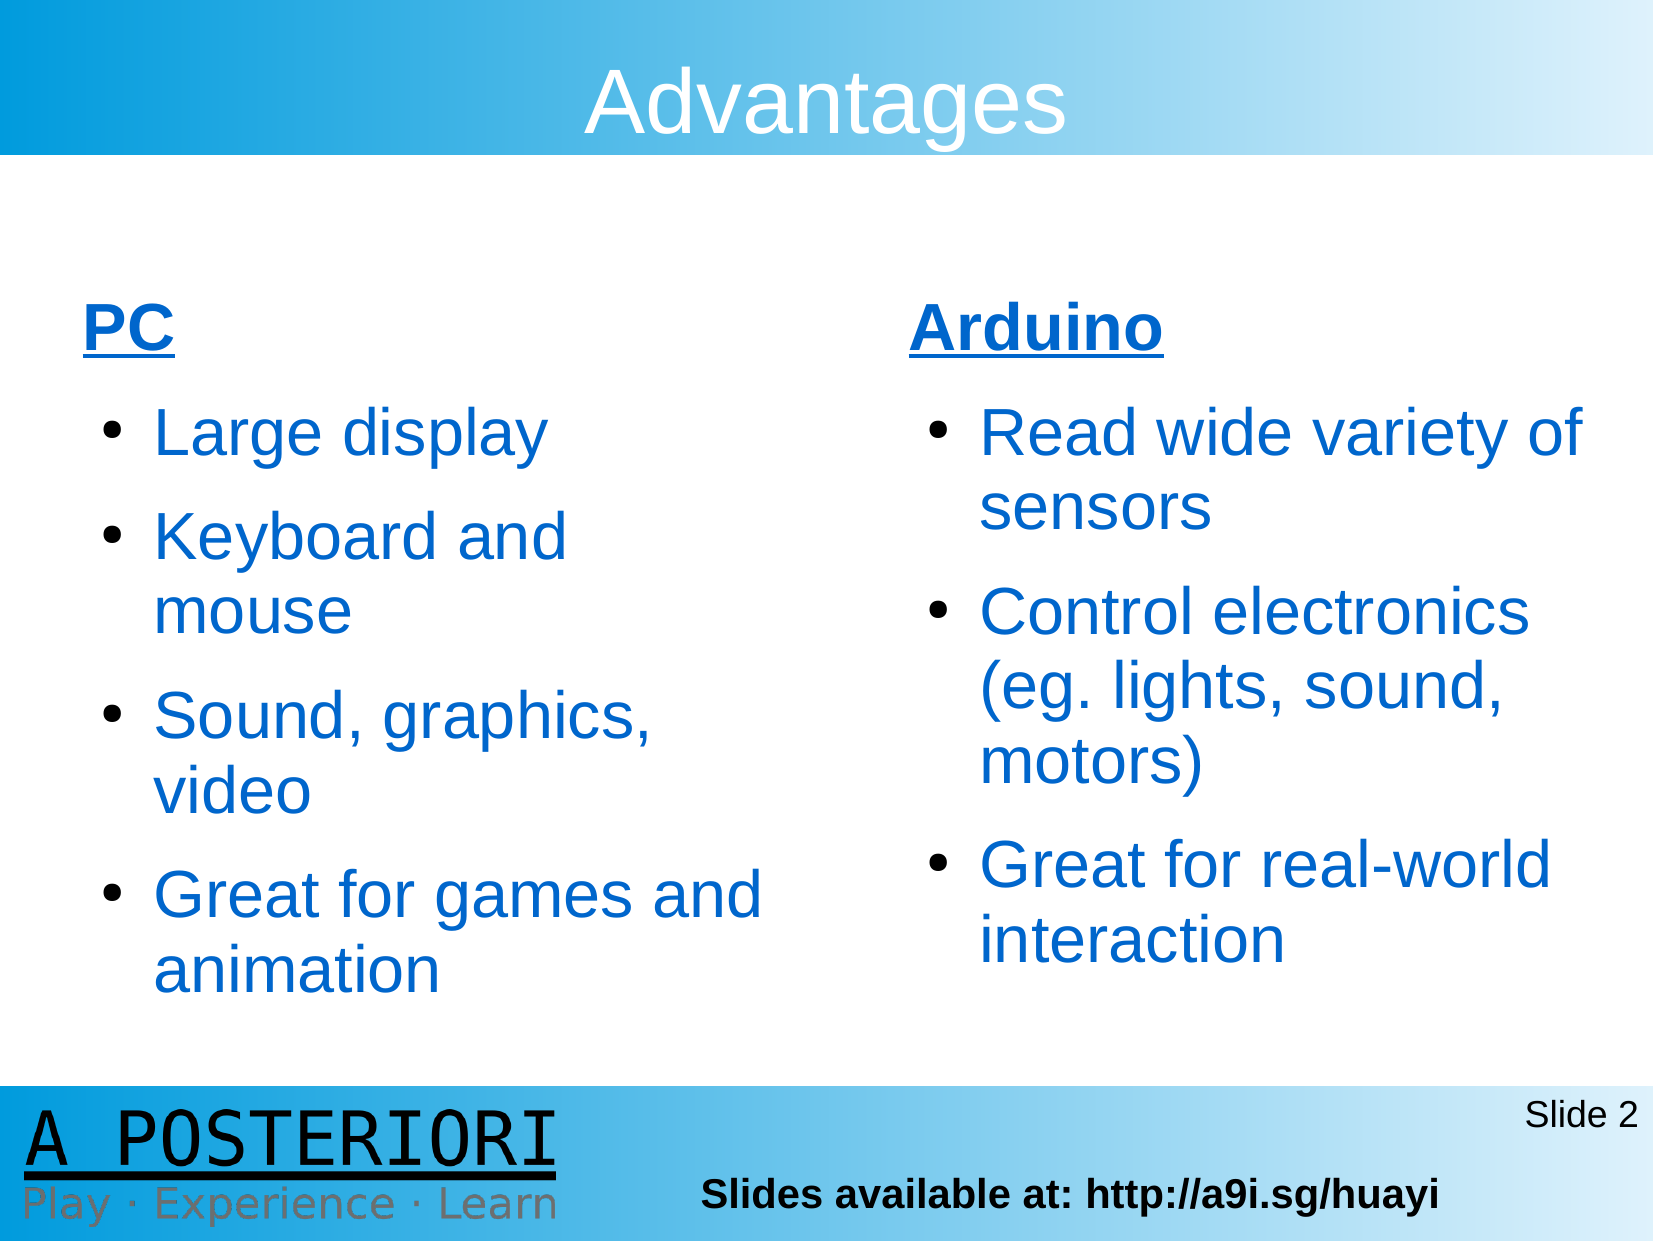

# Advantages
PC
Large display
Keyboard and mouse
Sound, graphics, video
Great for games and animation
Arduino
Read wide variety of sensors
Control electronics (eg. lights, sound, motors)
Great for real-world interaction